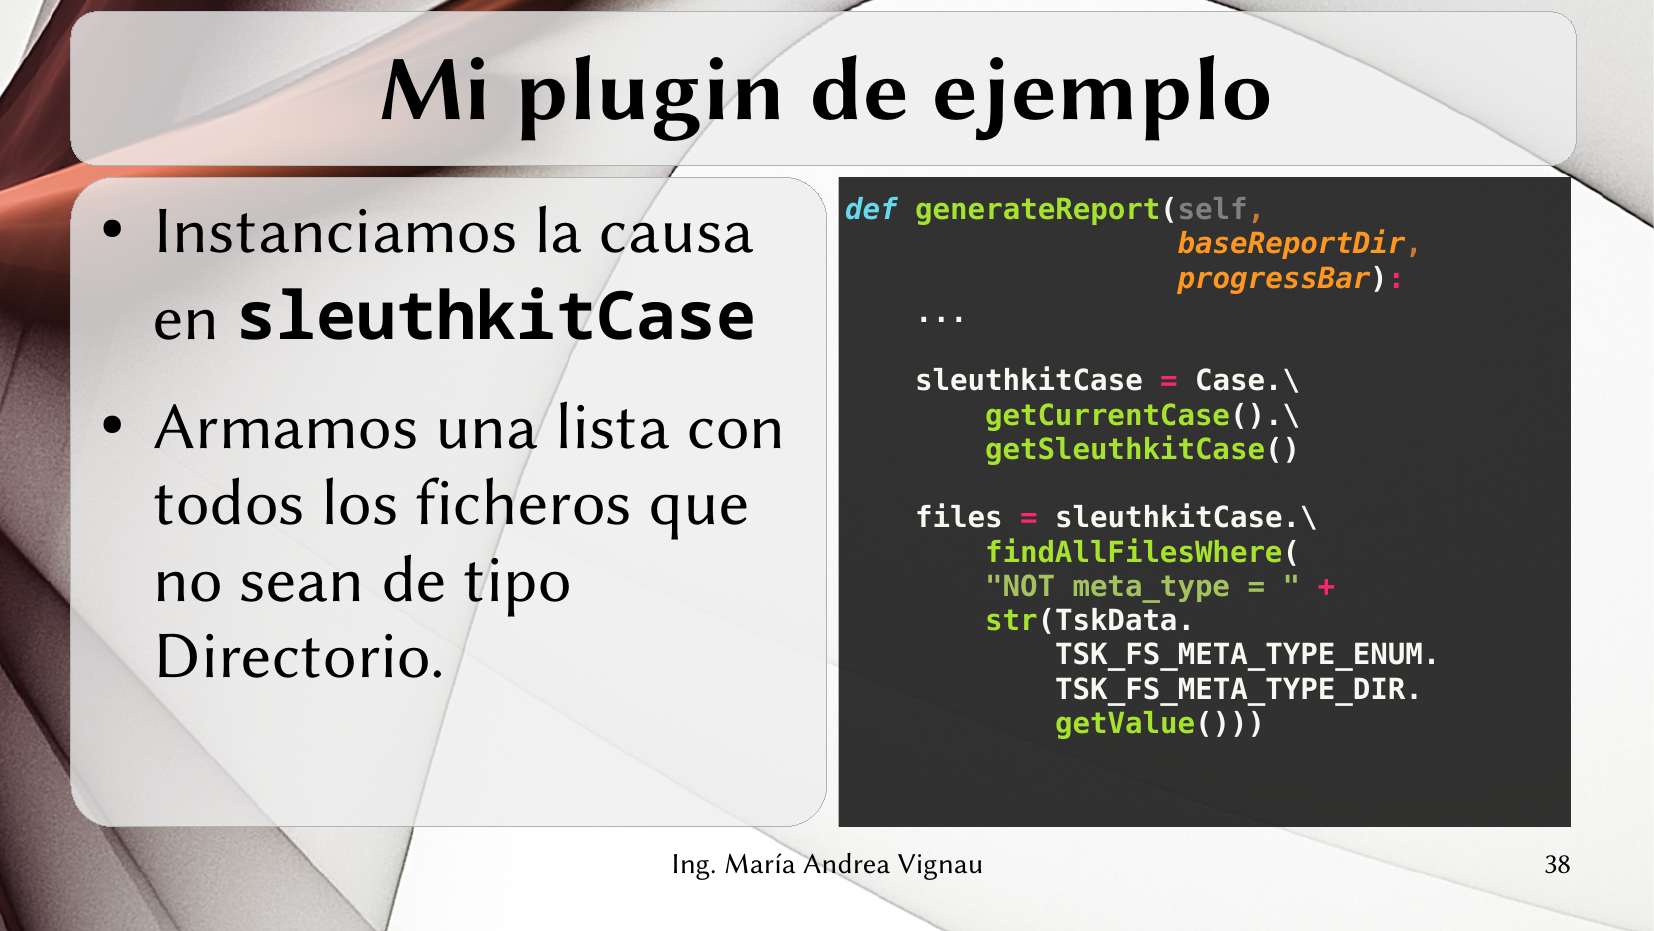

# Mi plugin de ejemplo
Instanciamos la causa en sleuthkitCase
Armamos una lista con todos los ficheros que no sean de tipo Directorio.
def generateReport(self,
 baseReportDir,
 progressBar):
 ...
 sleuthkitCase = Case.\
 getCurrentCase().\
 getSleuthkitCase()
 files = sleuthkitCase.\
 findAllFilesWhere(
 "NOT meta_type = " +
 str(TskData.
 TSK_FS_META_TYPE_ENUM.
 TSK_FS_META_TYPE_DIR.
 getValue()))
Ing. María Andrea Vignau
38